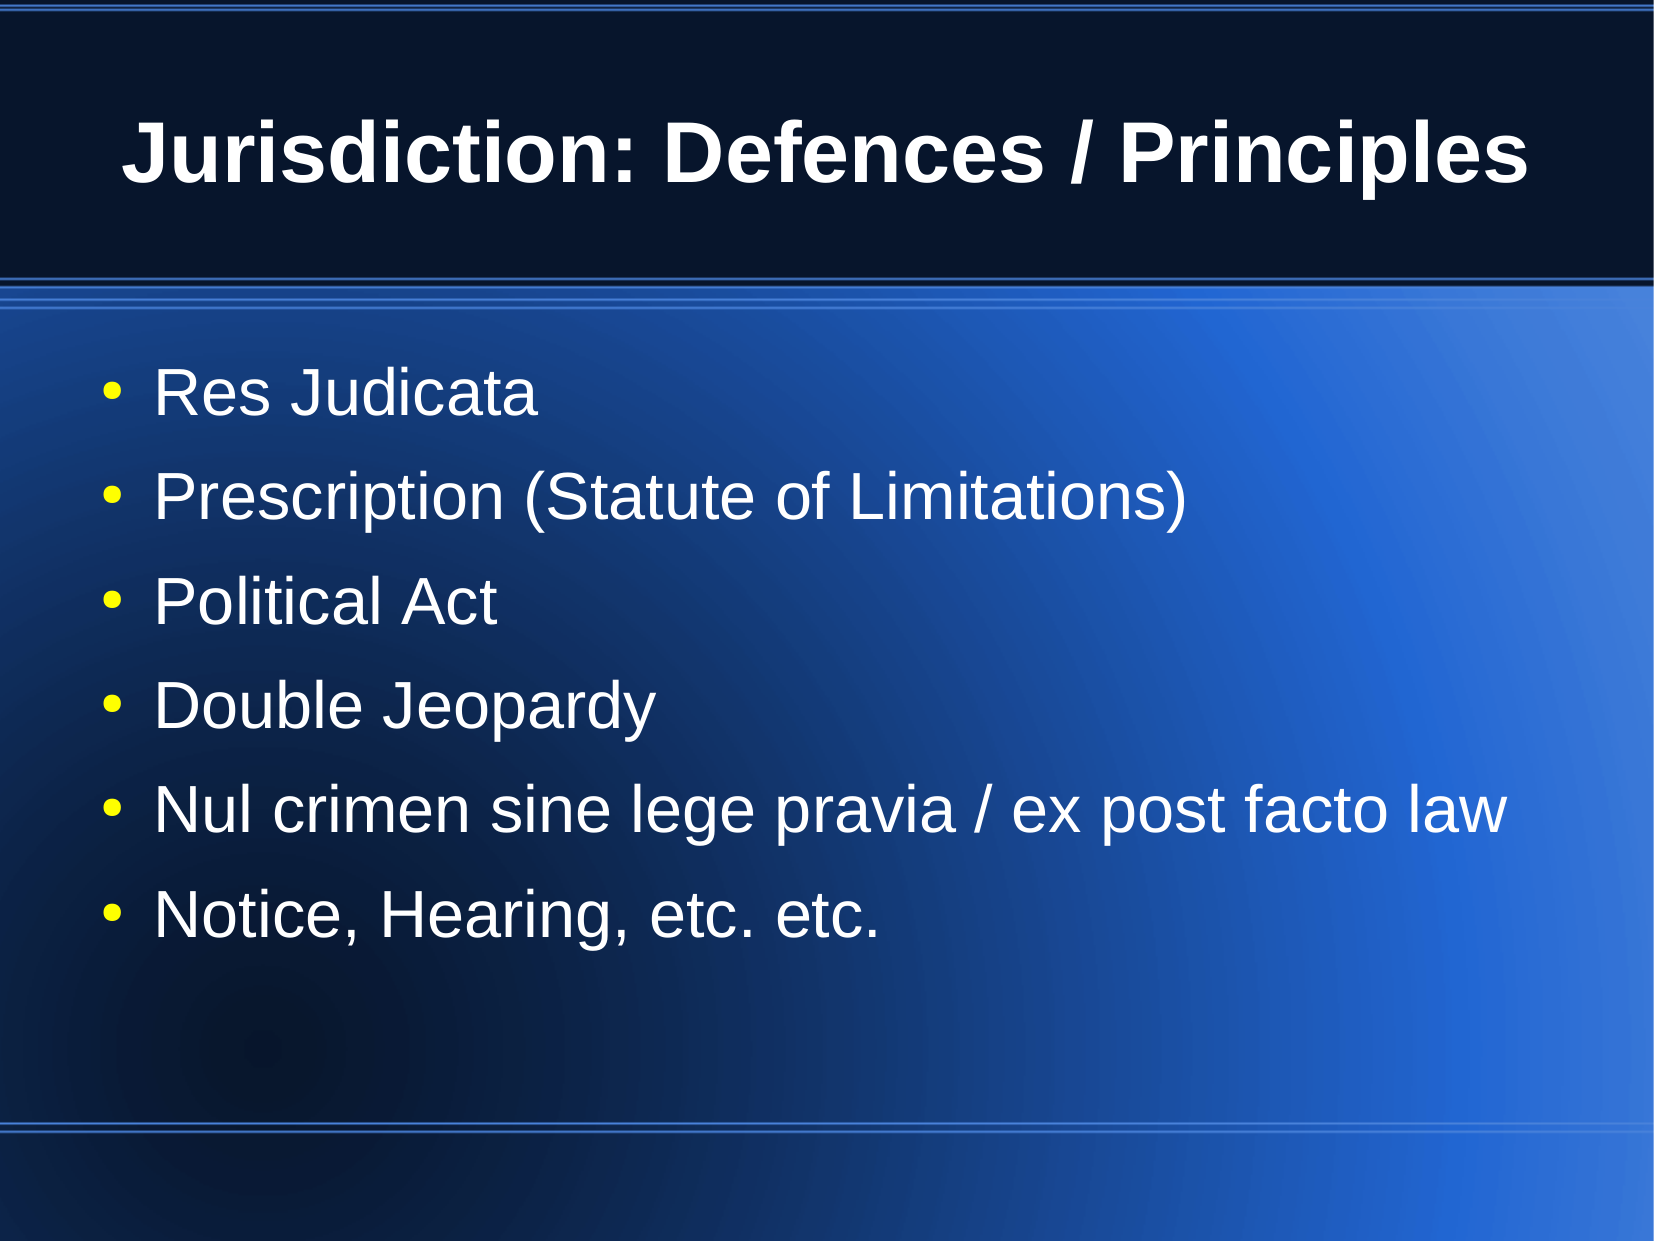

# Jurisdiction: Defences / Principles
Res Judicata
Prescription (Statute of Limitations)
Political Act
Double Jeopardy
Nul crimen sine lege pravia / ex post facto law
Notice, Hearing, etc. etc.